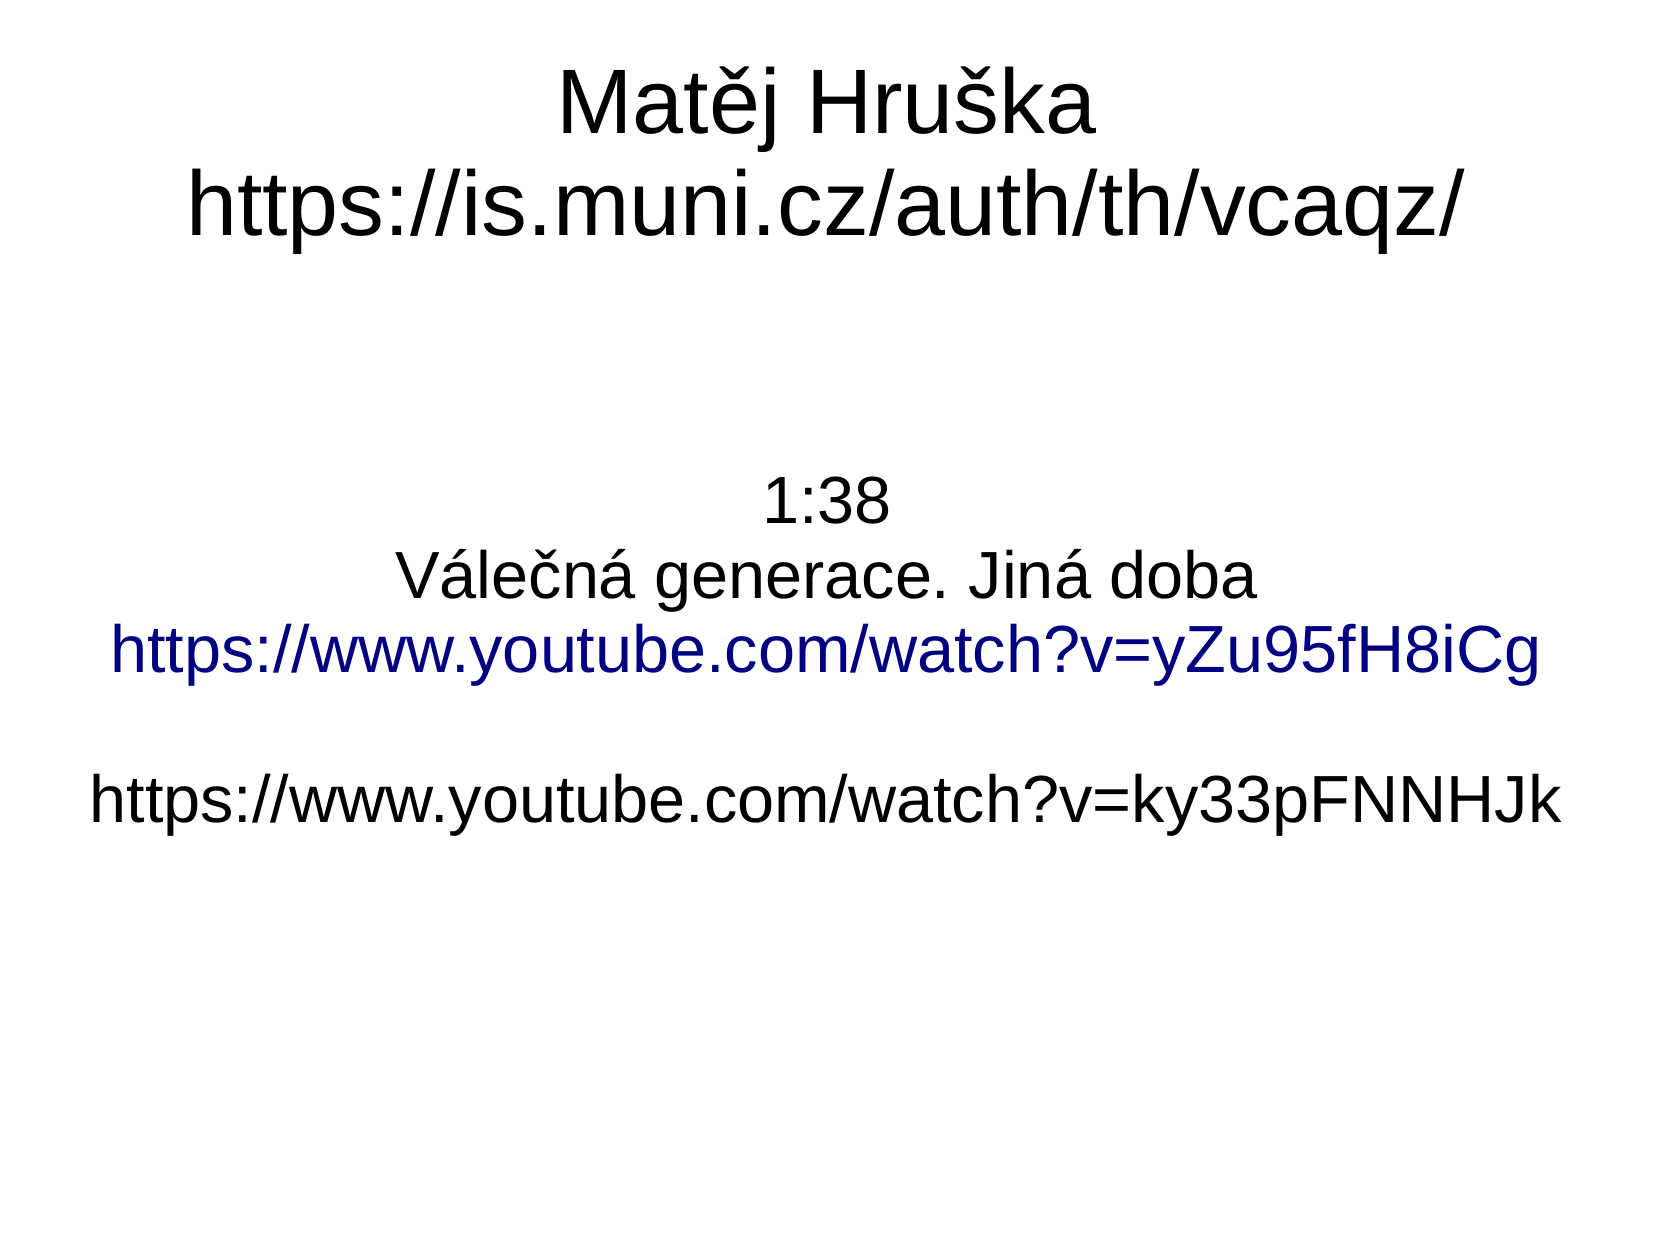

# Matěj Hruška https://is.muni.cz/auth/th/vcaqz/
1:38
Válečná generace. Jiná doba
https://www.youtube.com/watch?v=yZu95fH8iCg
https://www.youtube.com/watch?v=ky33pFNNHJk